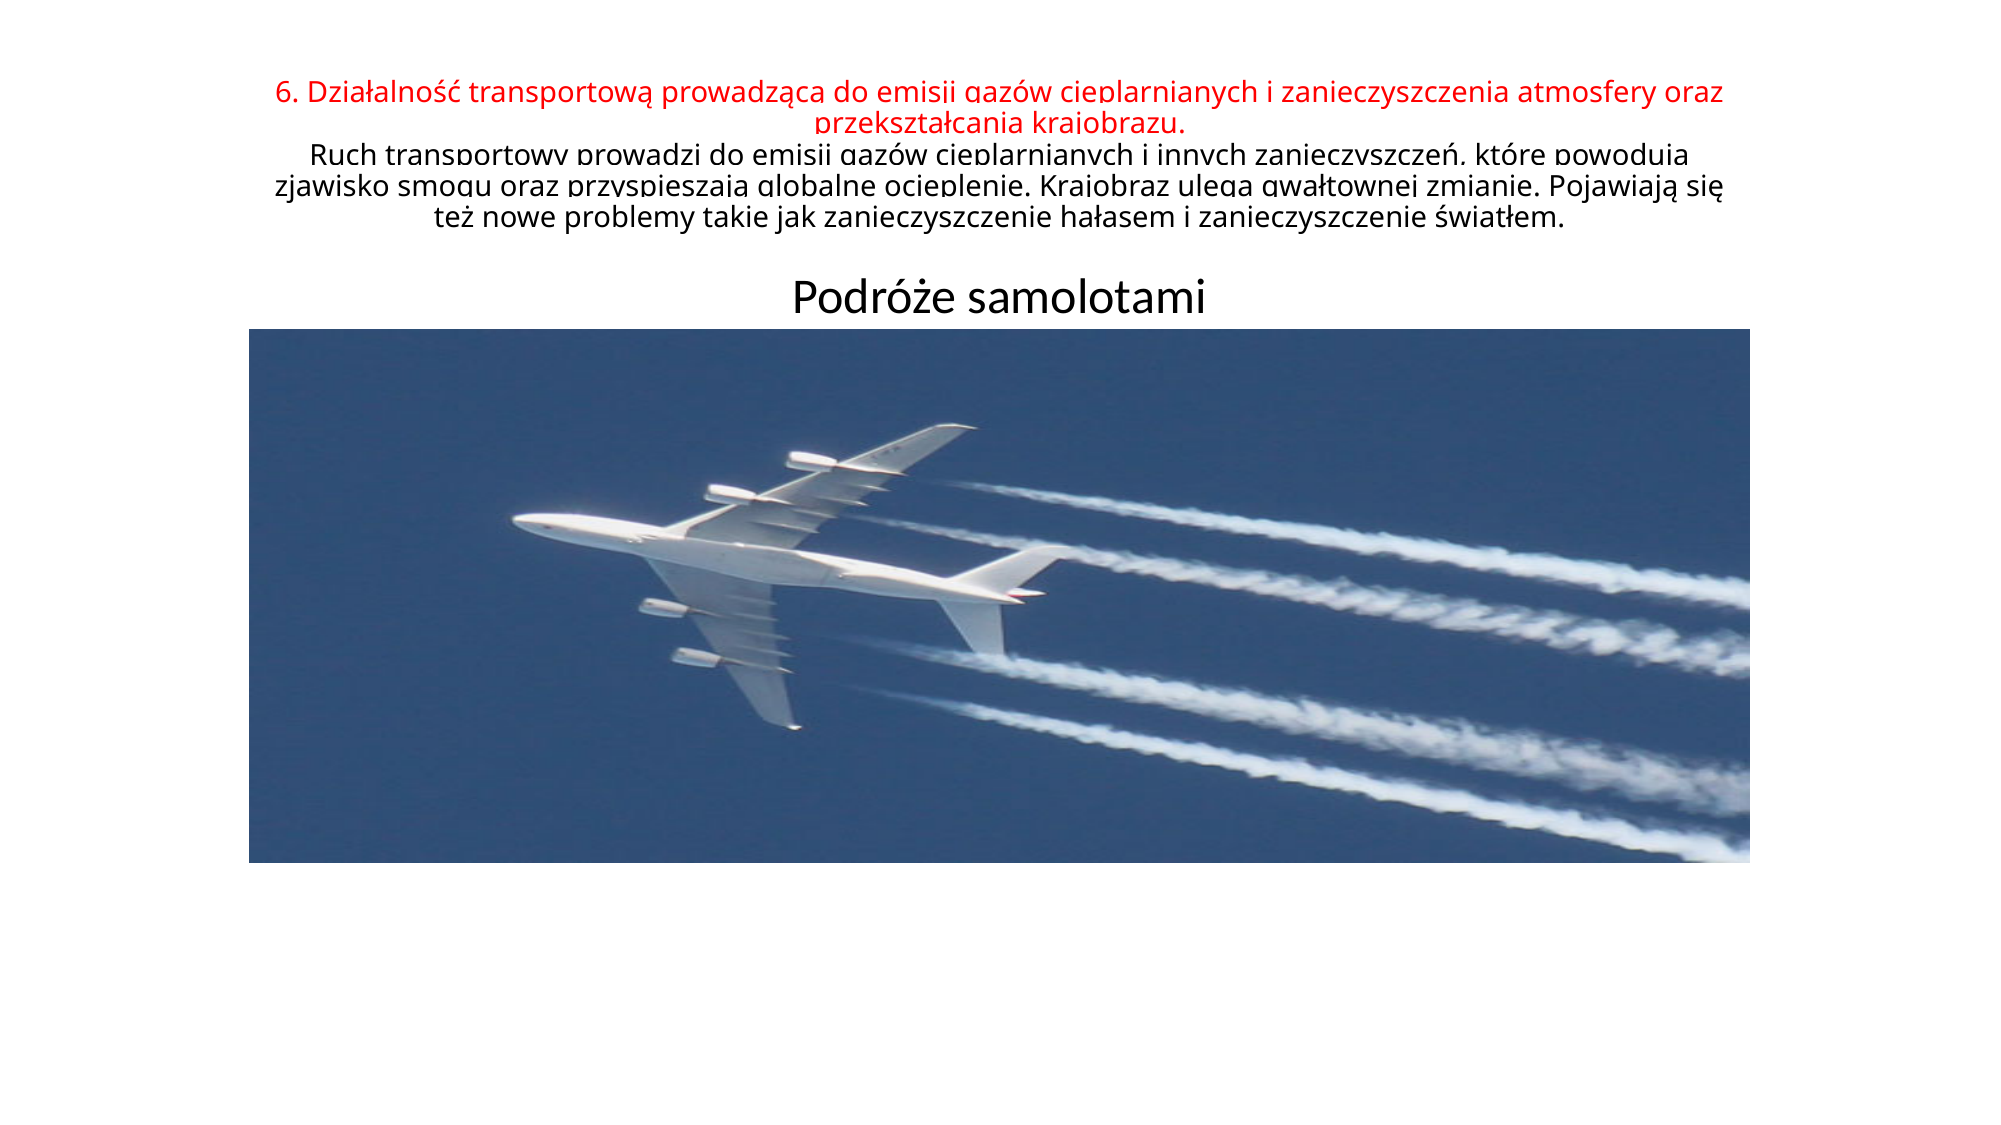

# 6. Działalność transportową prowadzącą do emisji gazów cieplarnianych i zanieczyszczenia atmosfery oraz przekształcania krajobrazu. Ruch transportowy prowadzi do emisji gazów cieplarnianych i innych zanieczyszczeń, które powodują zjawisko smogu oraz przyspieszają globalne ocieplenie. Krajobraz ulega gwałtownej zmianie. Pojawiają się też nowe problemy takie jak zanieczyszczenie hałasem i zanieczyszczenie światłem.
Podróże samolotami